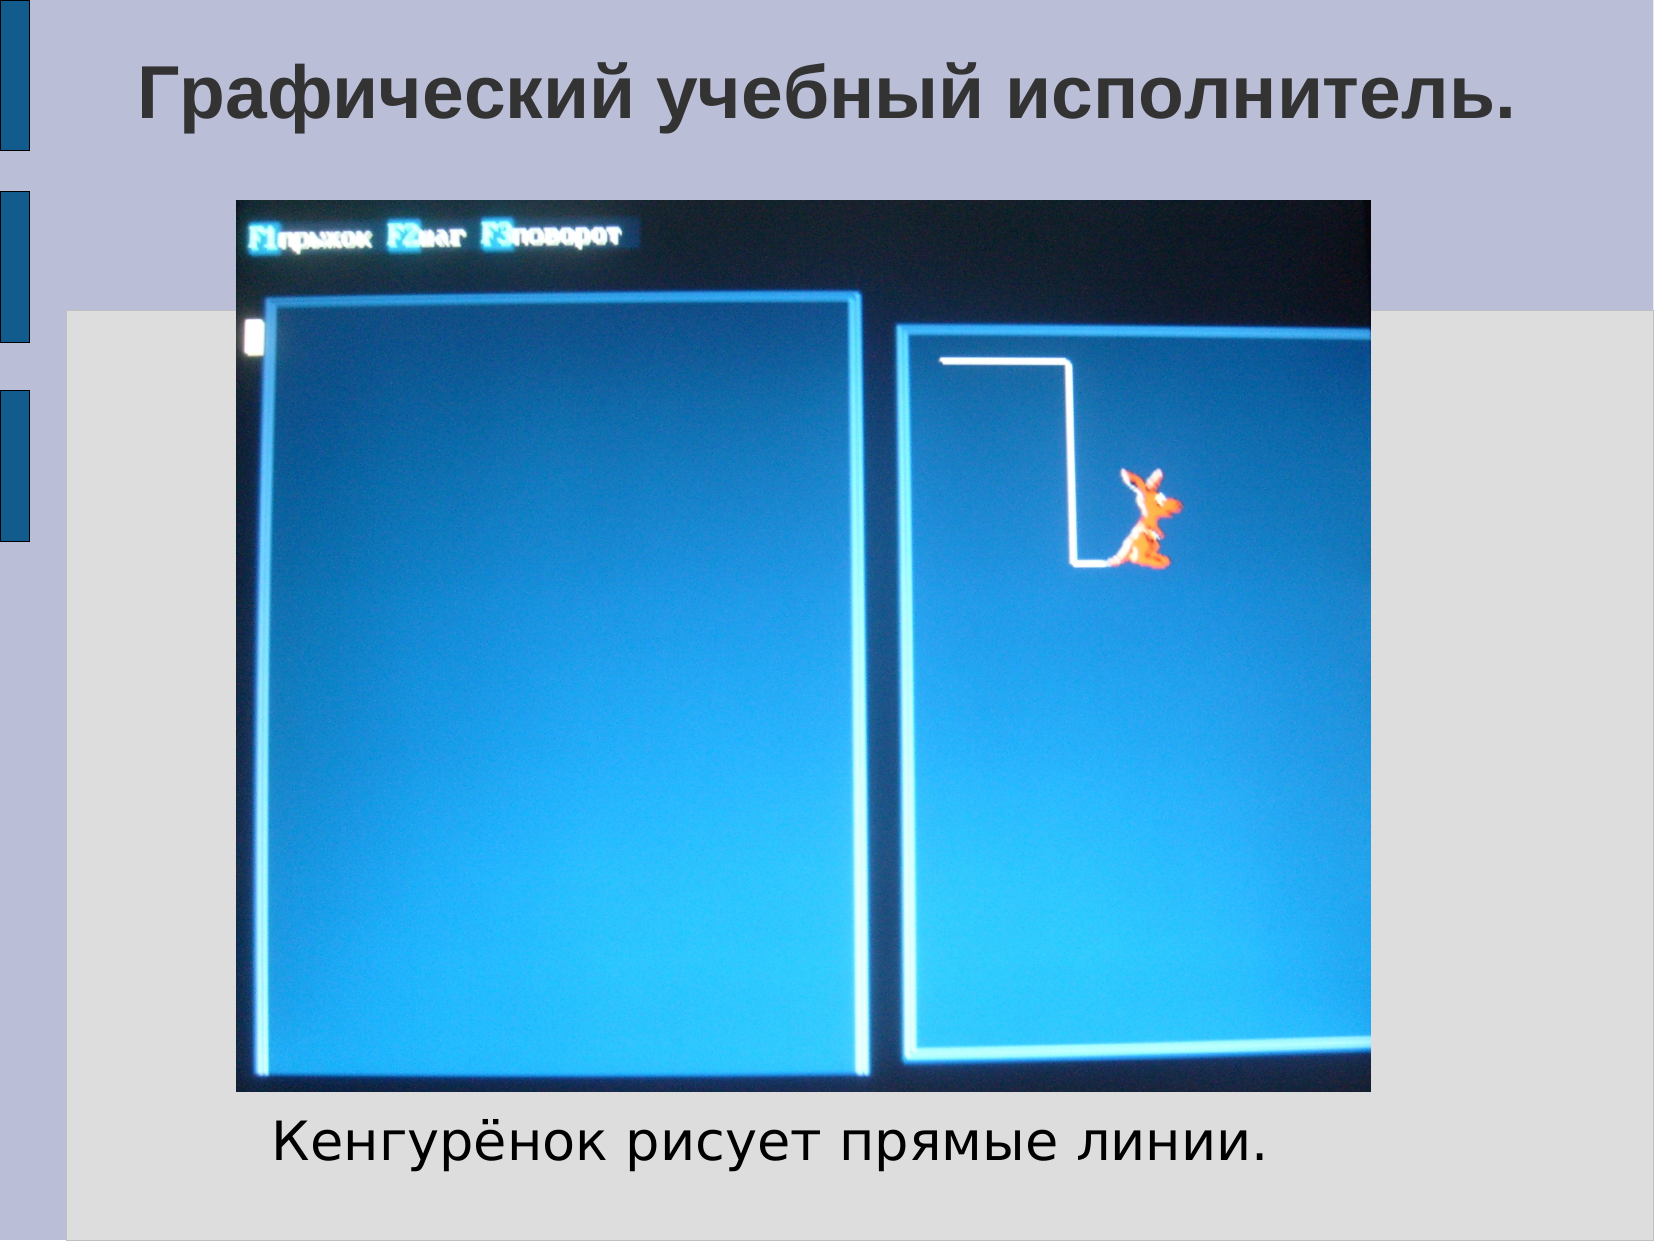

# Графический учебный исполнитель.
Кенгурёнок рисует прямые линии.